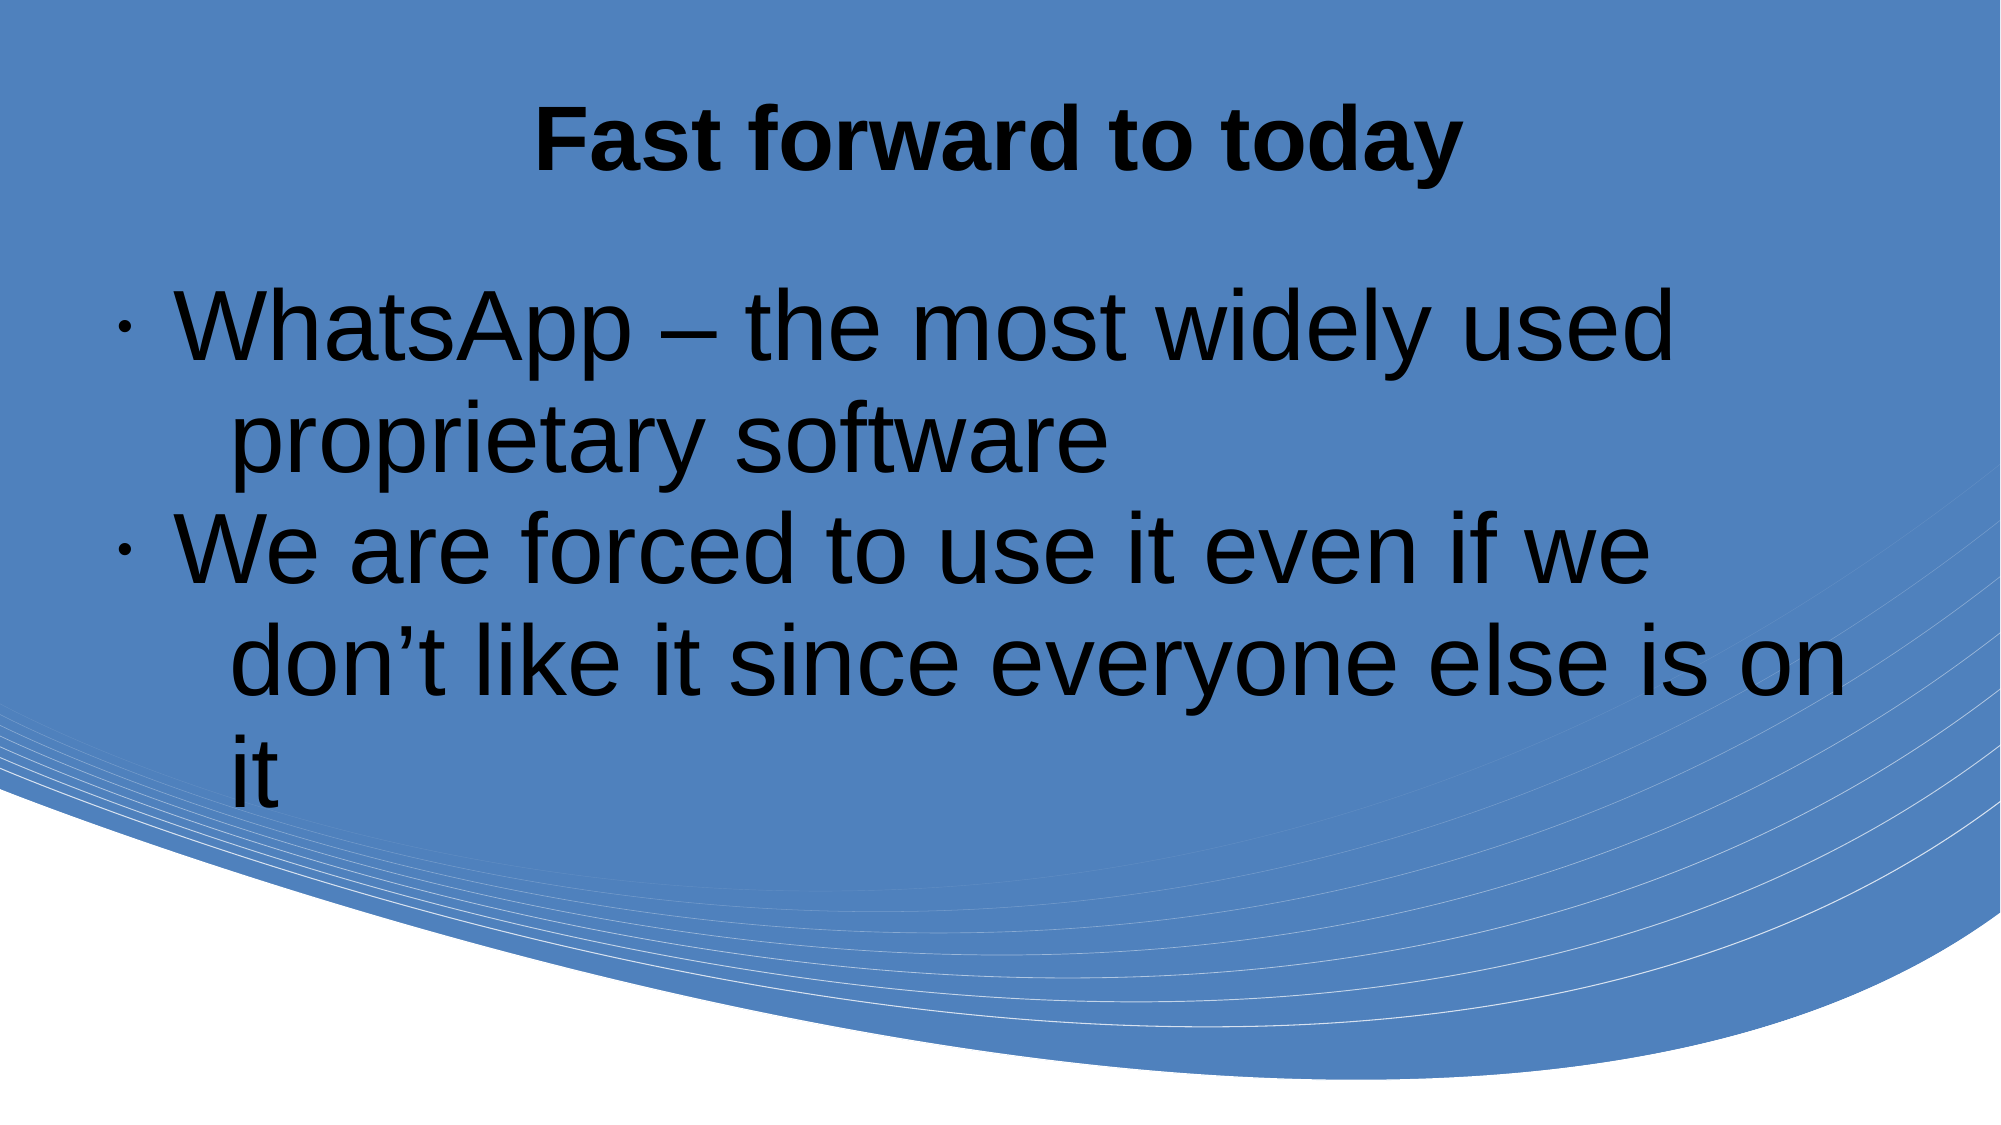

# Fast forward to today
WhatsApp – the most widely used proprietary software
We are forced to use it even if we don’t like it since everyone else is on it